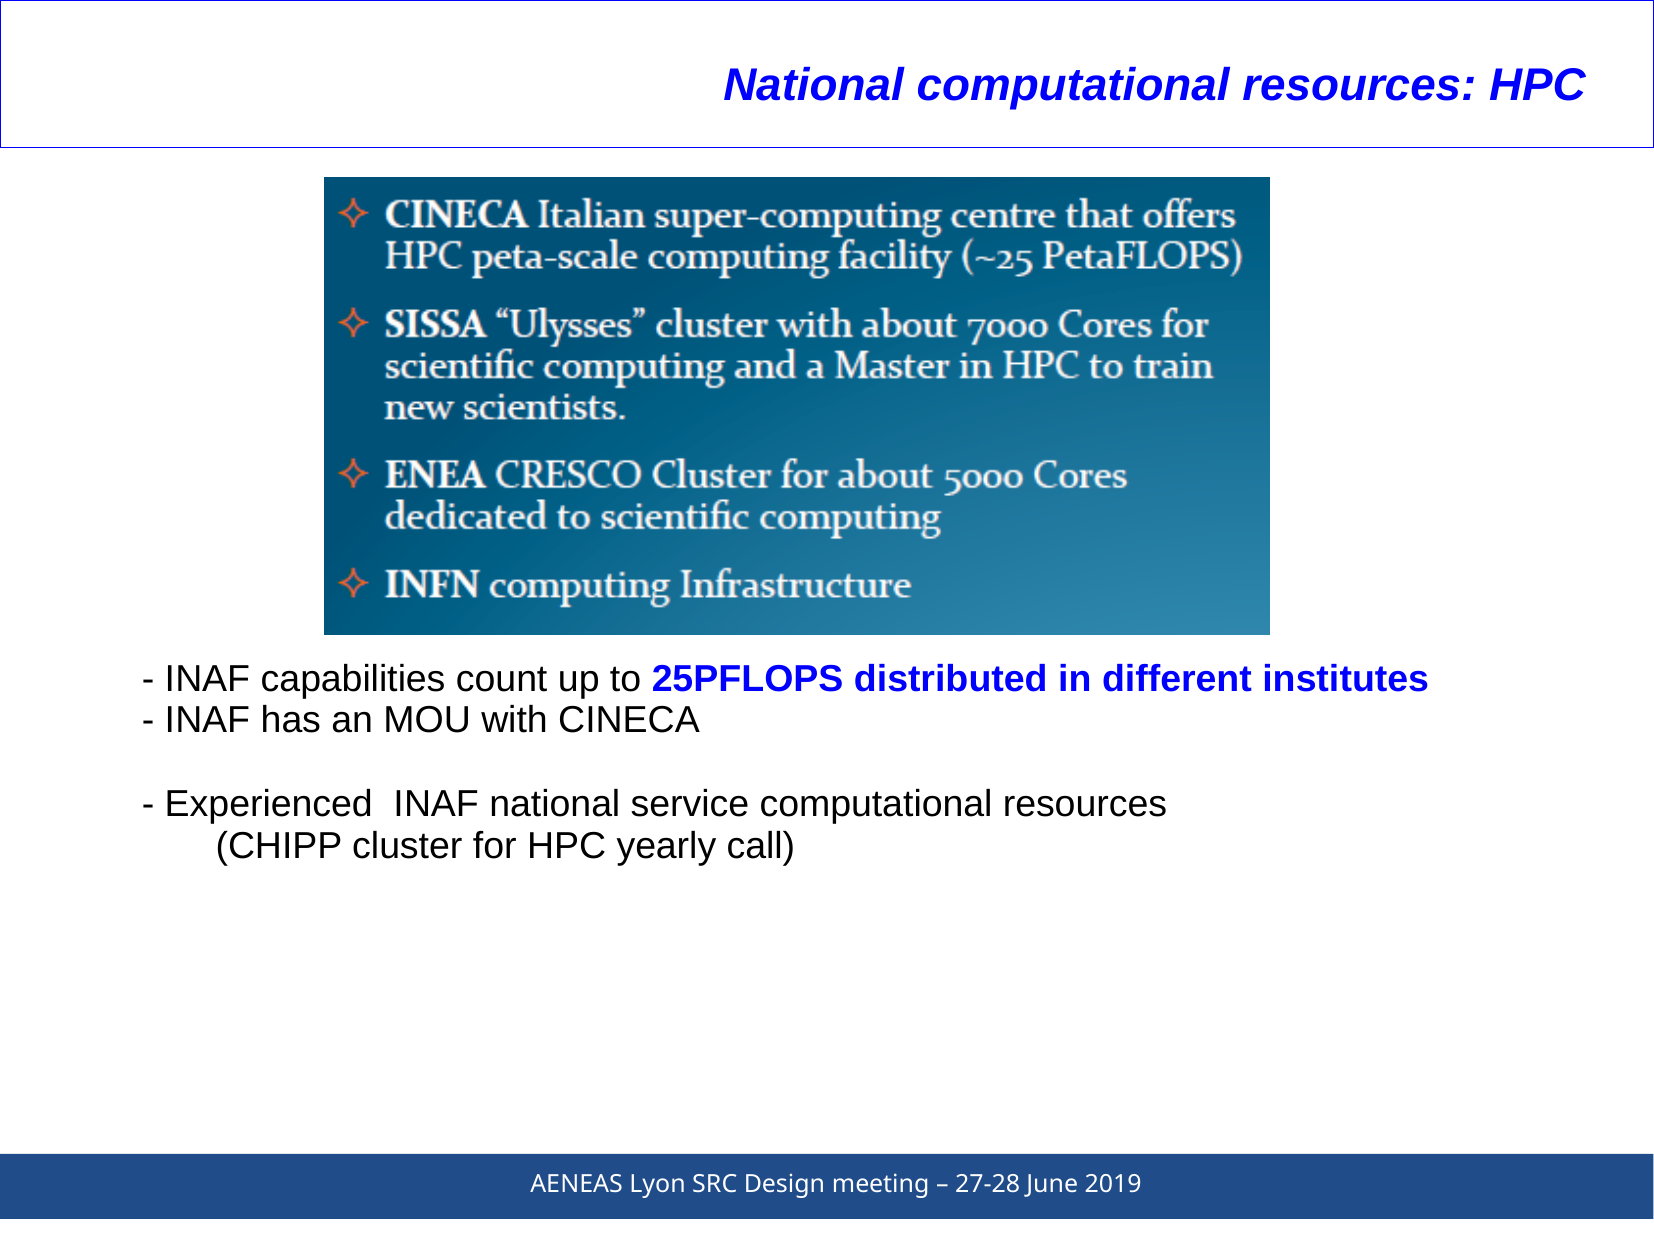

National computational resources: HPC
#
- INAF capabilities count up to 25PFLOPS distributed in different institutes
- INAF has an MOU with CINECA
- Experienced INAF national service computational resources
	(CHIPP cluster for HPC yearly call)
AENEAS Lyon SRC Design meeting – 27-28 June 2019